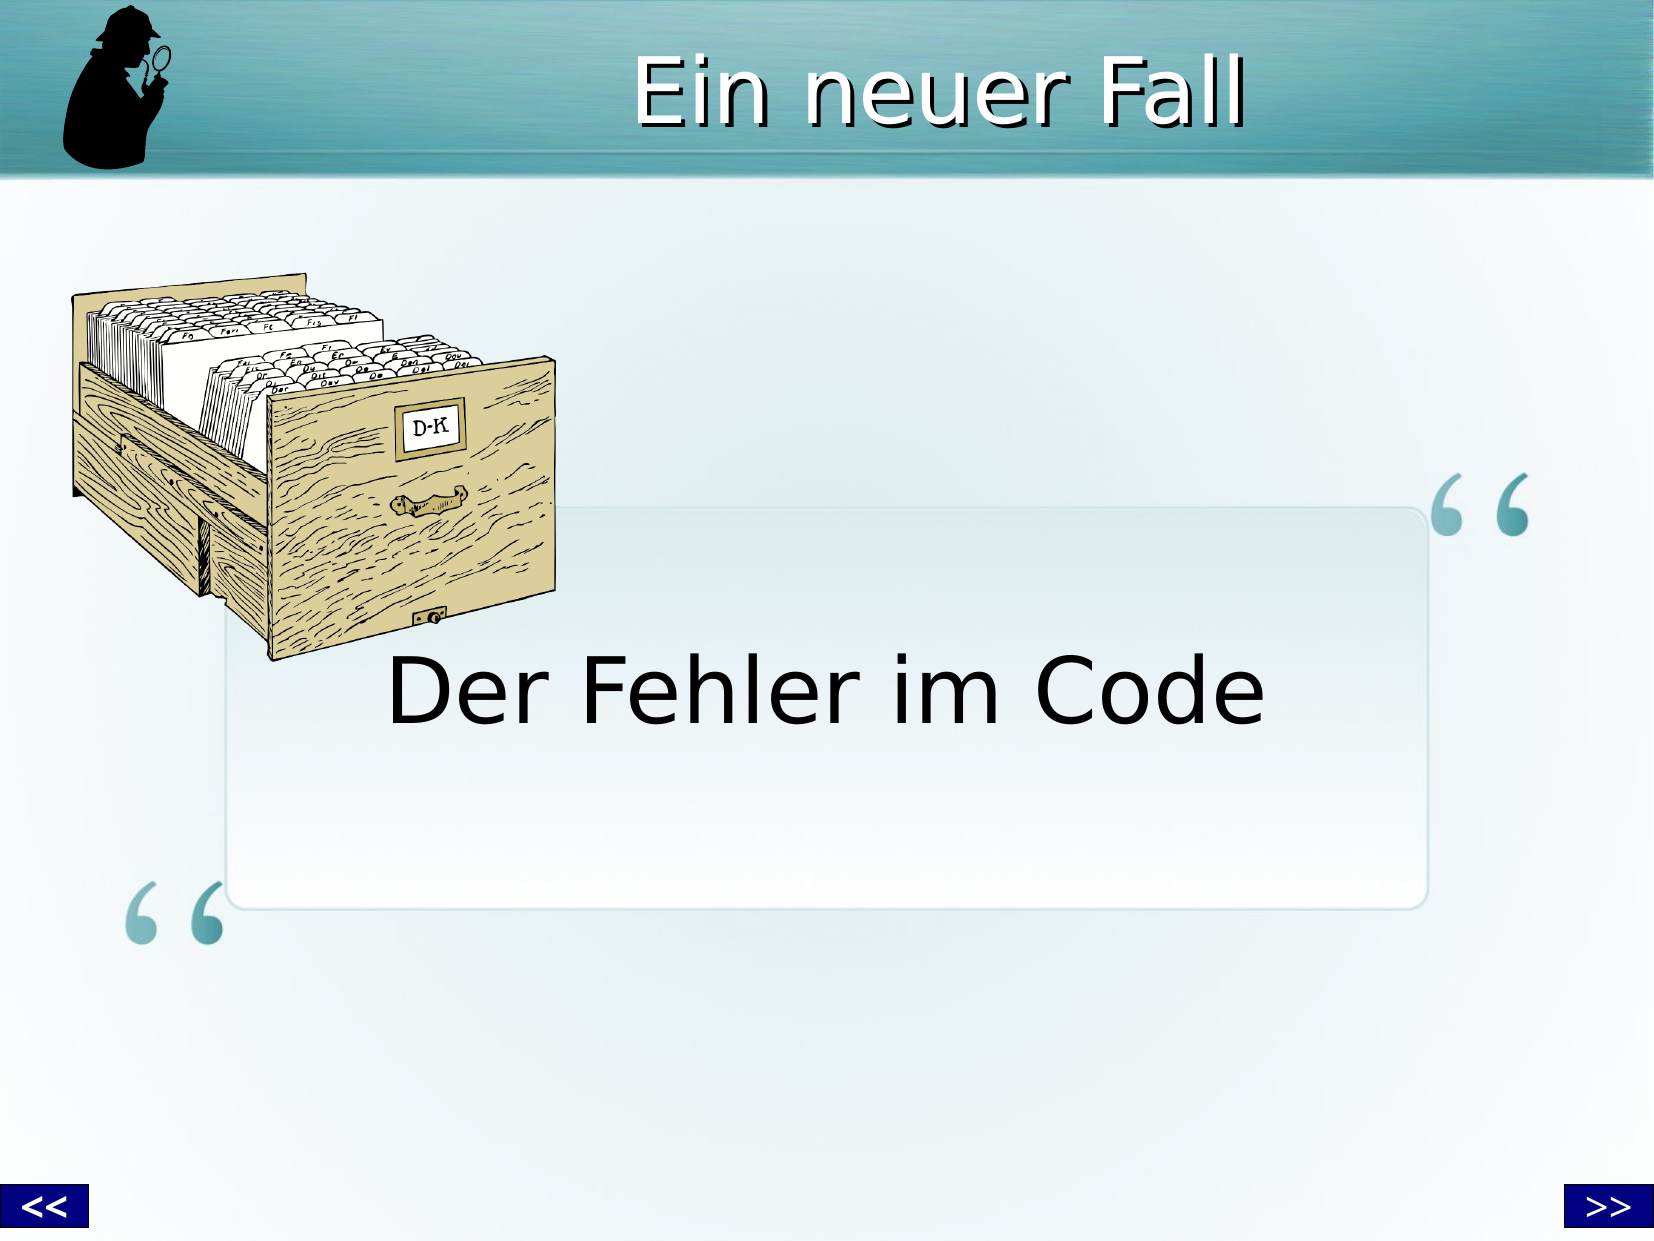

# Ein neuer Fall
Der Fehler im Code